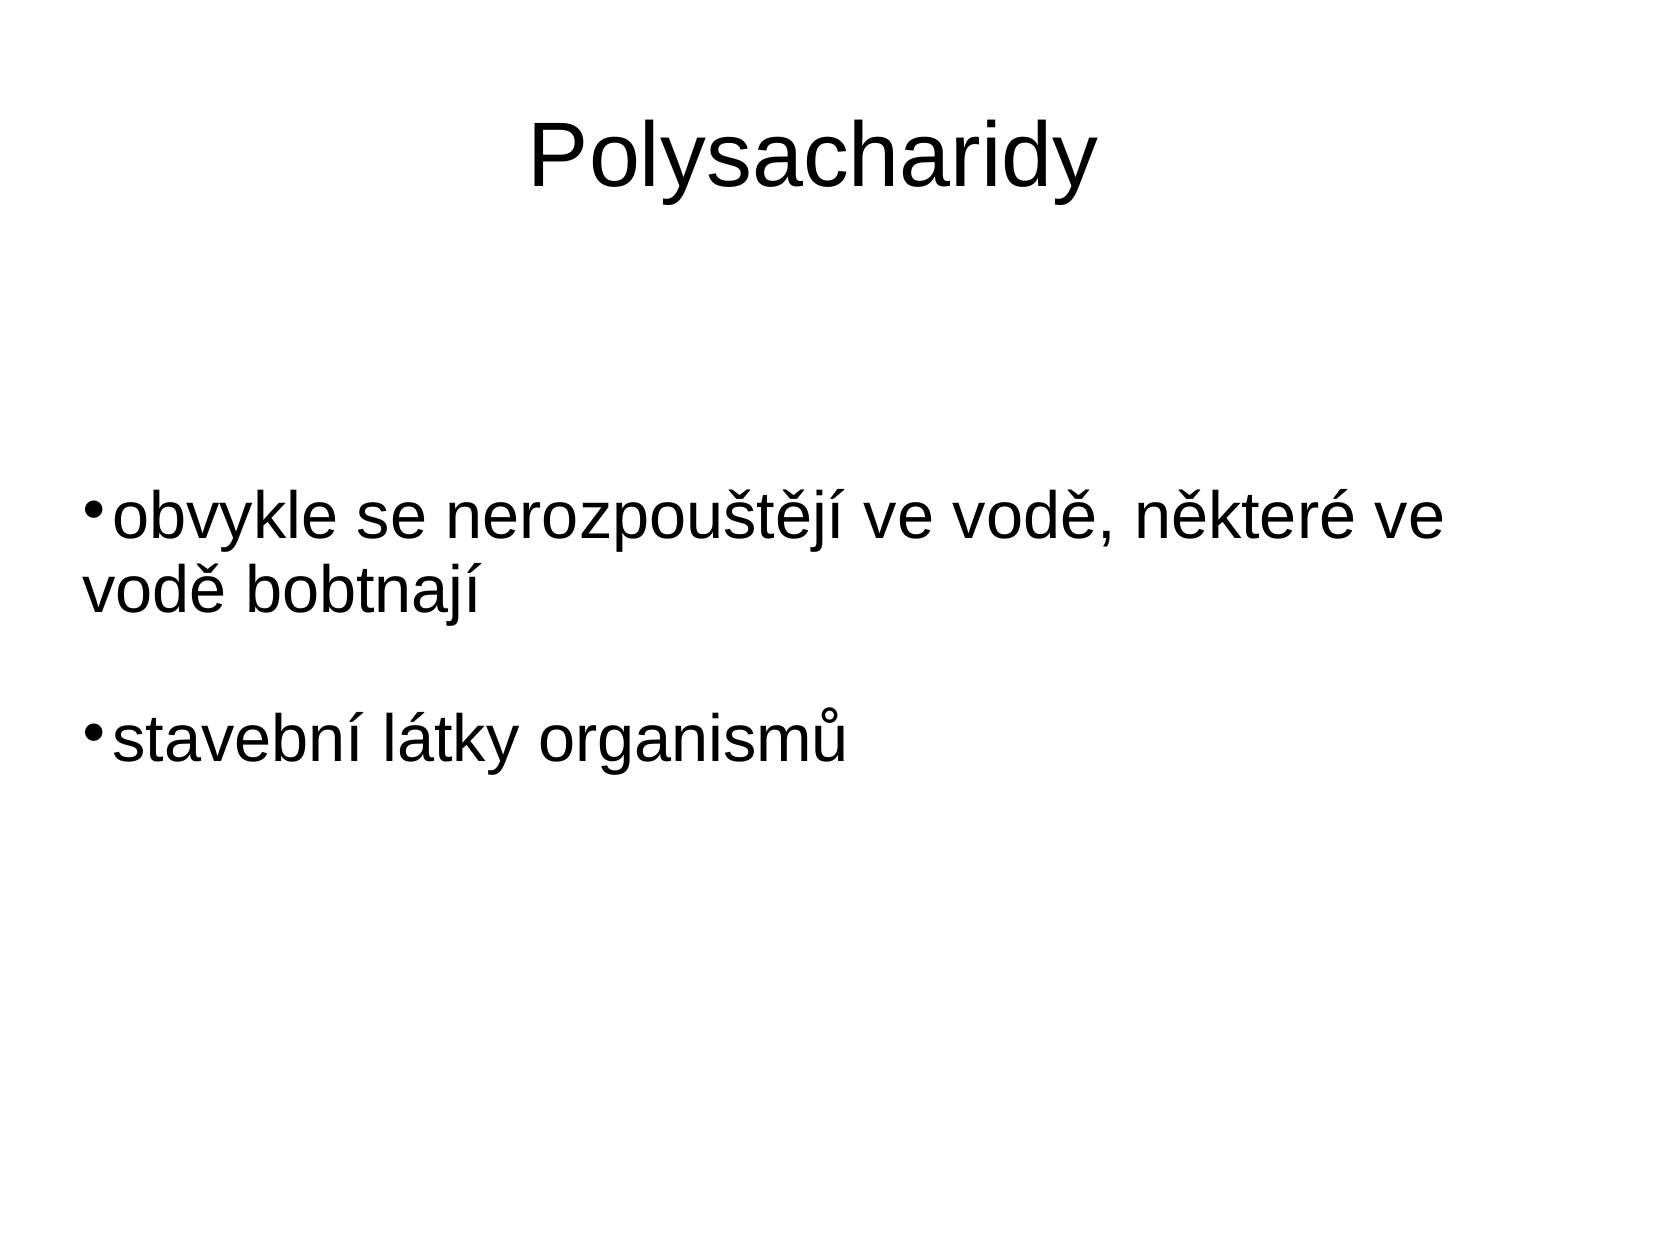

# Polysacharidy
obvykle se nerozpouštějí ve vodě, některé ve vodě bobtnají
stavební látky organismů